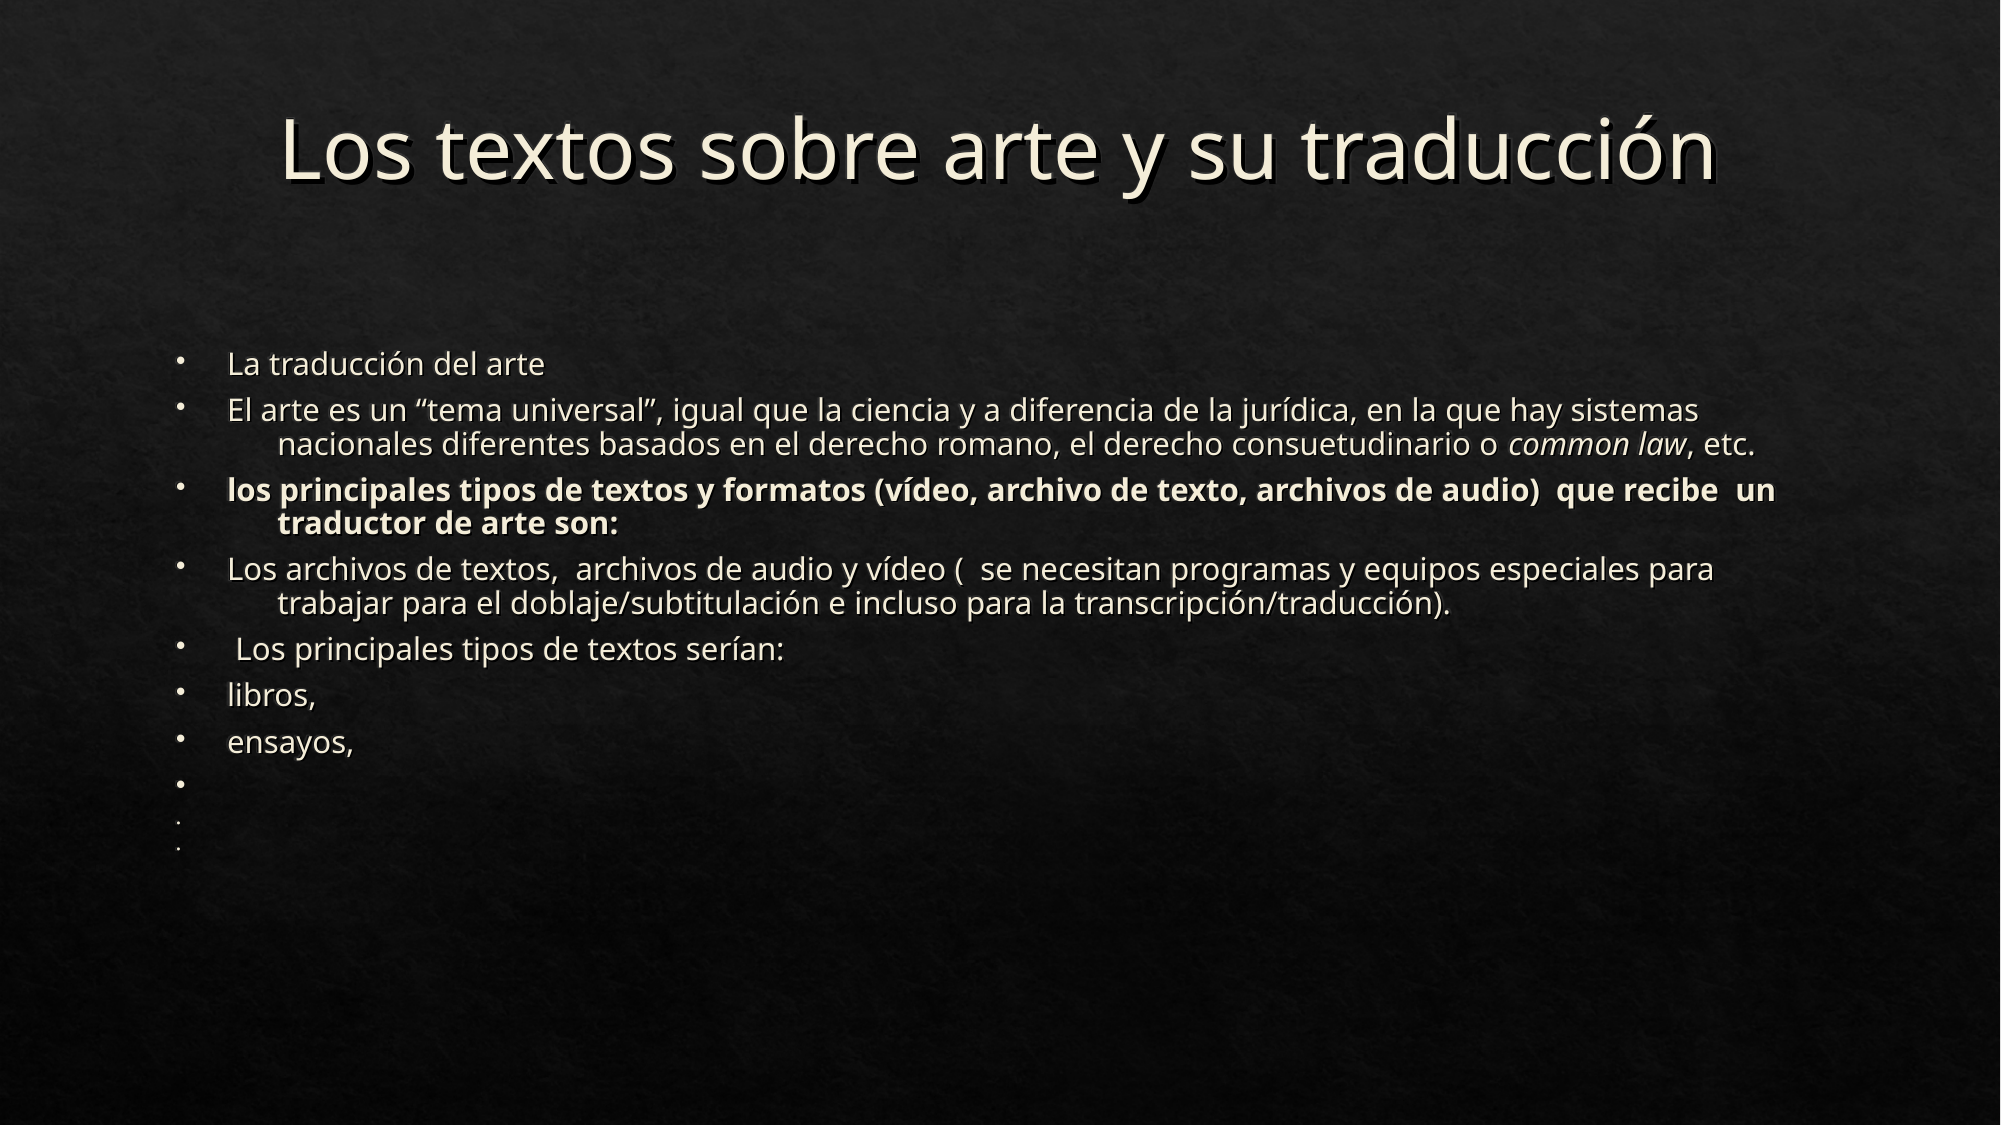

# Los textos sobre arte y su traducción
La traducción del arte
El arte es un “tema universal”, igual que la ciencia y a diferencia de la jurídica, en la que hay sistemas nacionales diferentes basados en el derecho romano, el derecho consuetudinario o common law, etc.
los principales tipos de textos y formatos (vídeo, archivo de texto, archivos de audio) que recibe un traductor de arte son:
Los archivos de textos, archivos de audio y vídeo ( se necesitan programas y equipos especiales para trabajar para el doblaje/subtitulación e incluso para la transcripción/traducción).
 Los principales tipos de textos serían:
libros,
ensayos,